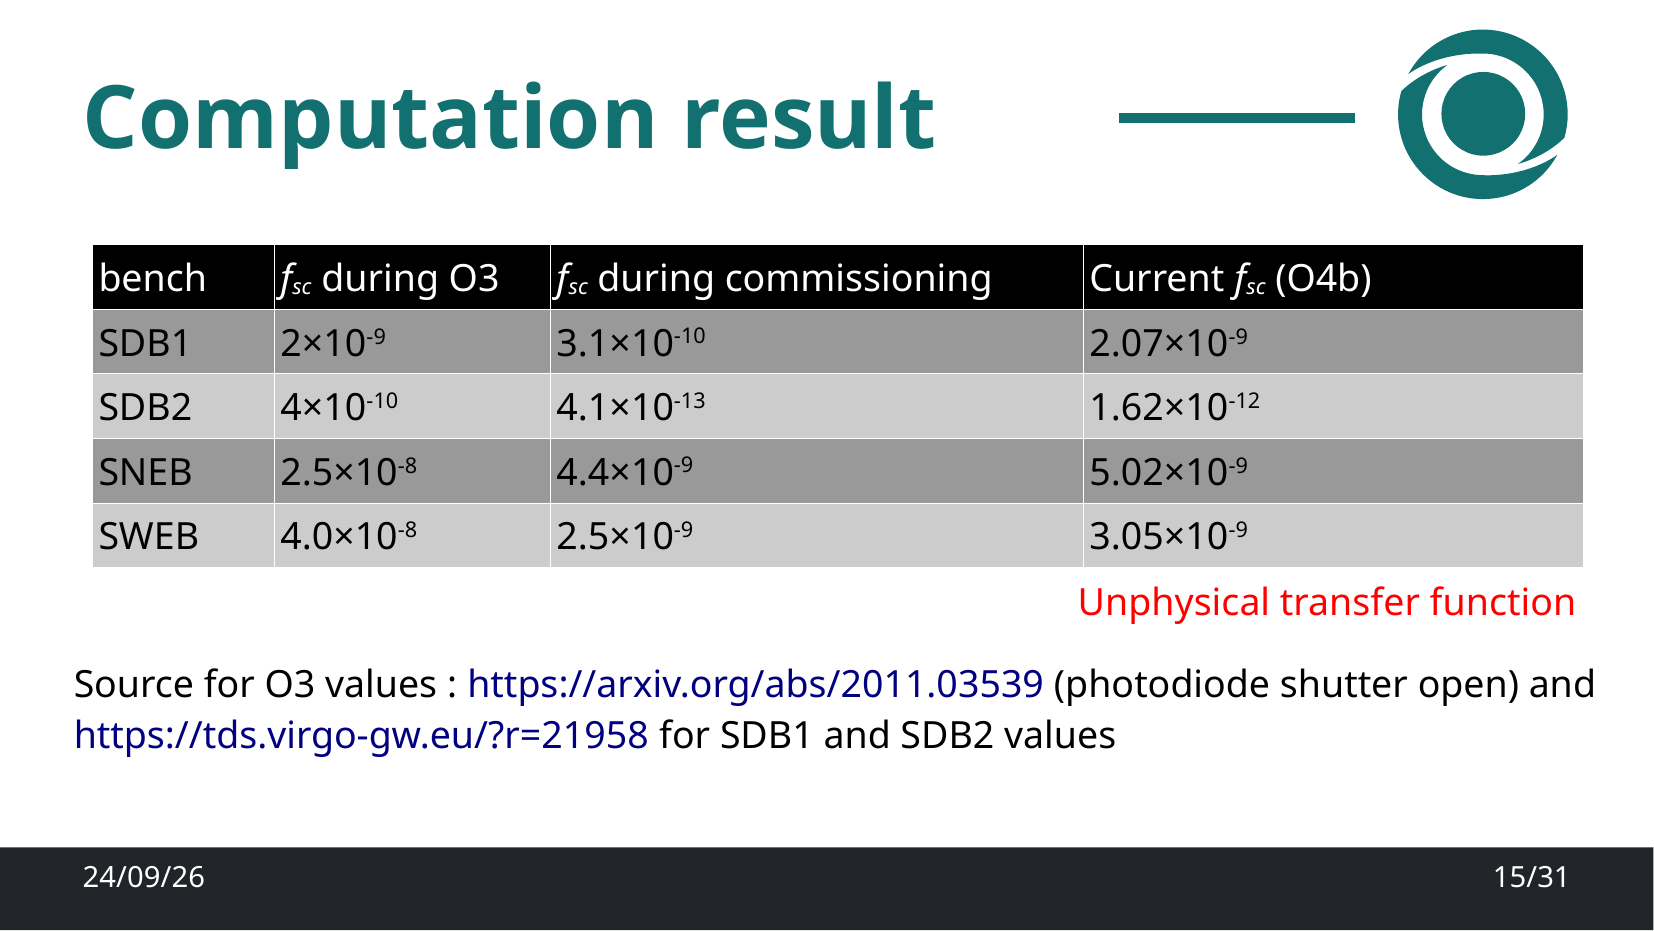

# Computation result
| bench | fsc during O3 | fsc during commissioning | Current fsc (O4b) |
| --- | --- | --- | --- |
| SDB1 | 2×10-9 | 3.1×10-10 | 2.07×10-9 |
| SDB2 | 4×10-10 | 4.1×10-13 | 1.62×10-12 |
| SNEB | 2.5×10-8 | 4.4×10-9 | 5.02×10-9 |
| SWEB | 4.0×10-8 | 2.5×10-9 | 3.05×10-9 |
Unphysical transfer function
Source for O3 values : https://arxiv.org/abs/2011.03539 (photodiode shutter open) and https://tds.virgo-gw.eu/?r=21958 for SDB1 and SDB2 values
15